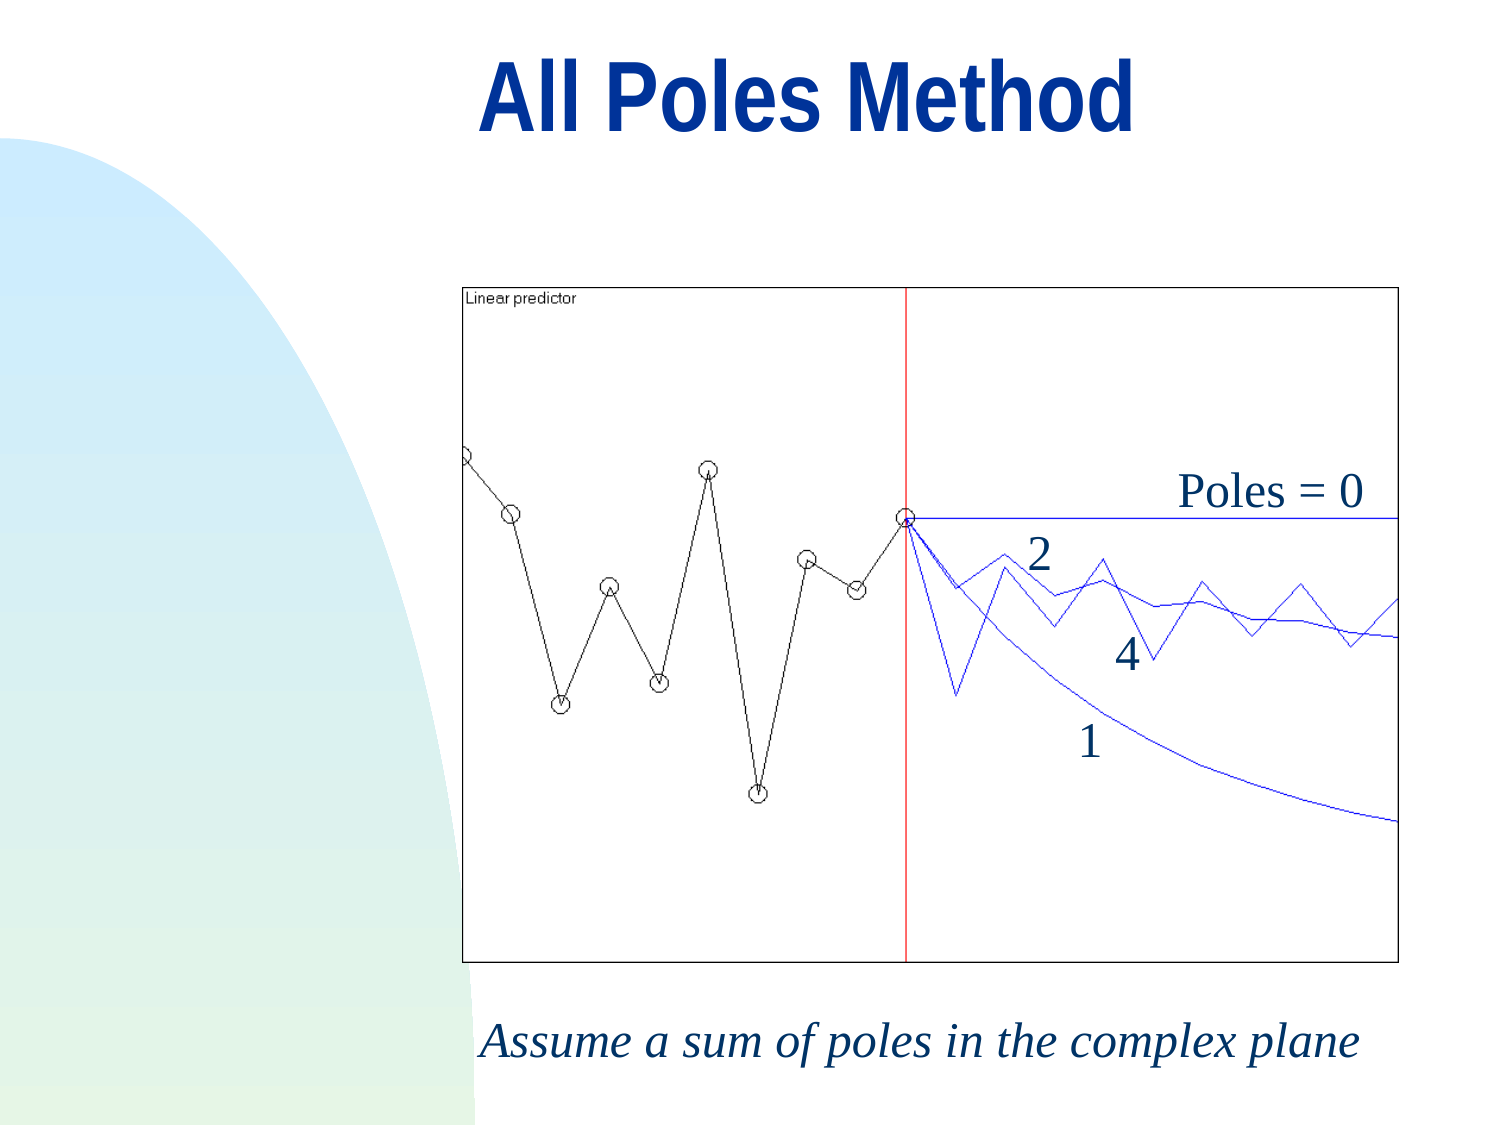

# All Poles Method
Poles = 0
2
4
1
Assume a sum of poles in the complex plane